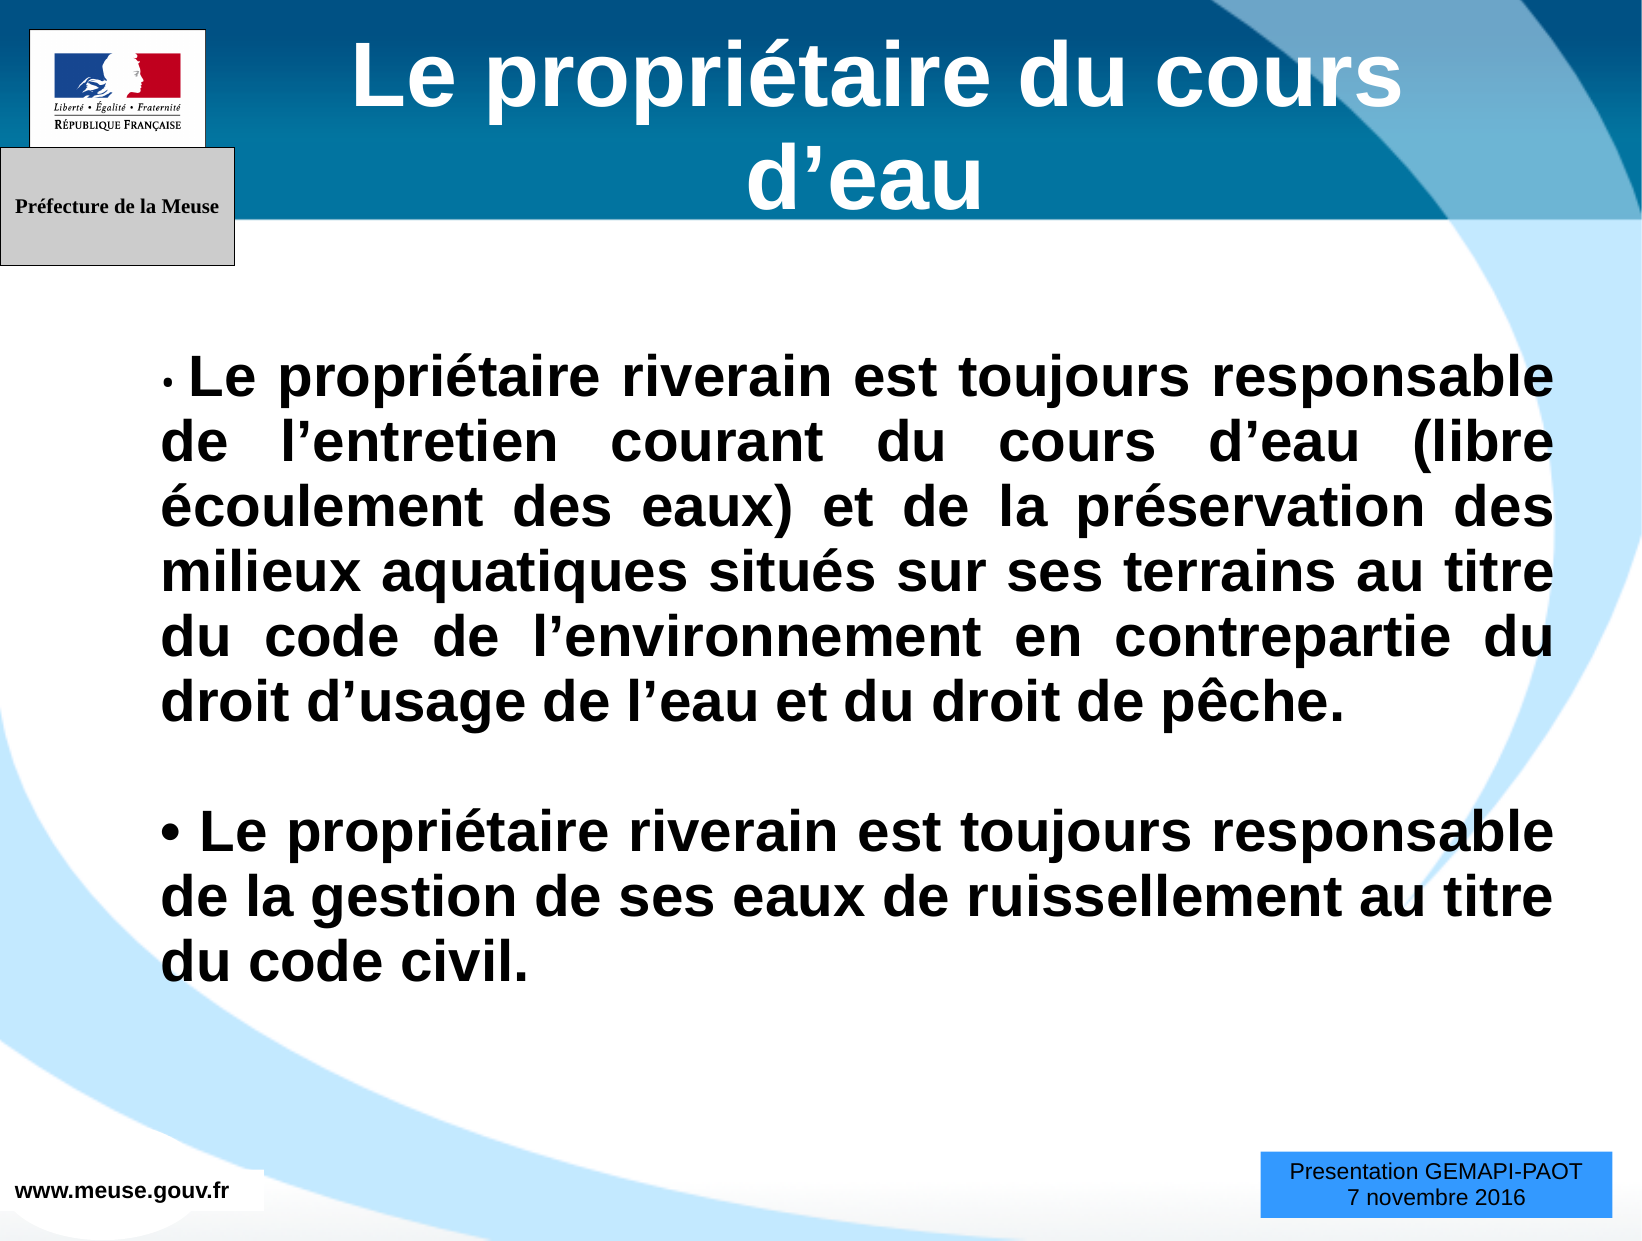

# Le propriétaire du cours d’eau
• Le propriétaire riverain est toujours responsable de l’entretien courant du cours d’eau (libre écoulement des eaux) et de la préservation des milieux aquatiques situés sur ses terrains au titre du code de l’environnement en contrepartie du droit d’usage de l’eau et du droit de pêche.
• Le propriétaire riverain est toujours responsable de la gestion de ses eaux de ruissellement au titre du code civil.